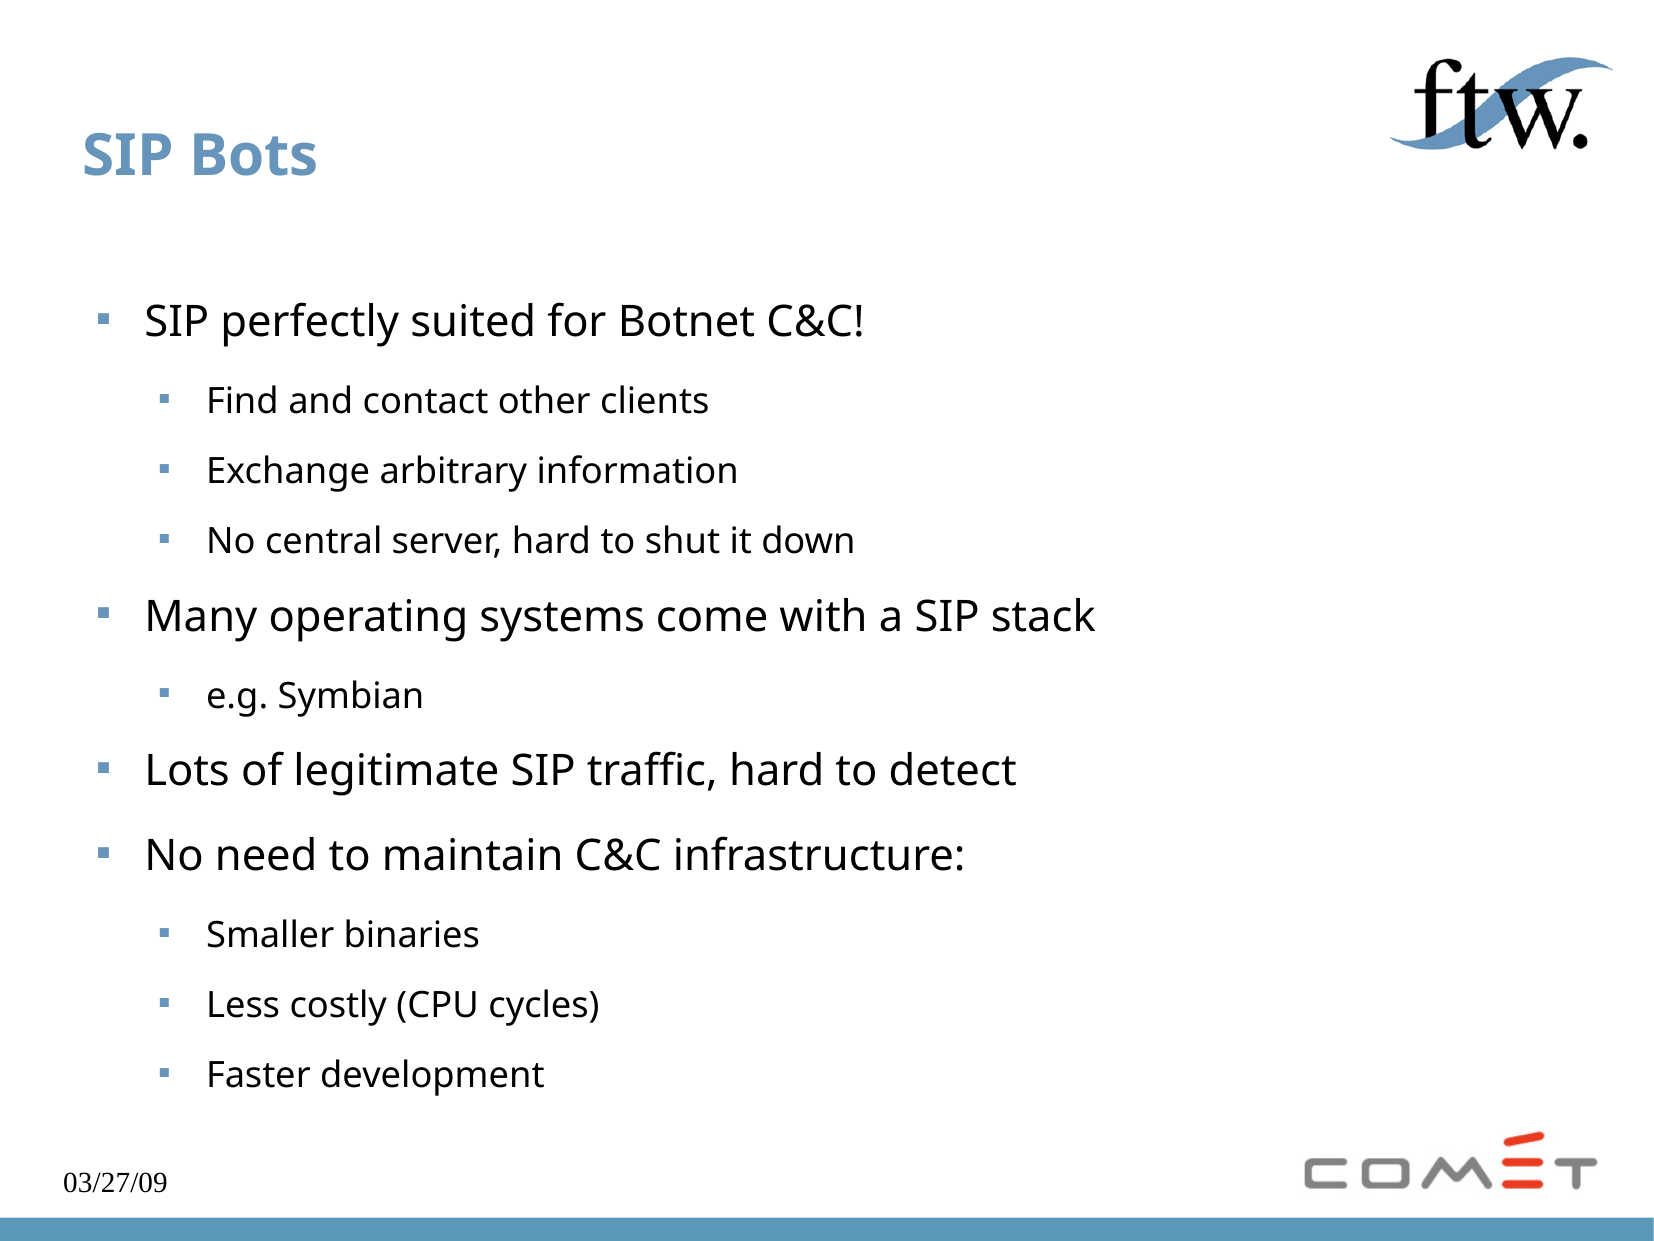

# SIP Bots
SIP perfectly suited for Botnet C&C!
Find and contact other clients
Exchange arbitrary information
No central server, hard to shut it down
Many operating systems come with a SIP stack
e.g. Symbian
Lots of legitimate SIP traffic, hard to detect
No need to maintain C&C infrastructure:
Smaller binaries
Less costly (CPU cycles)
Faster development